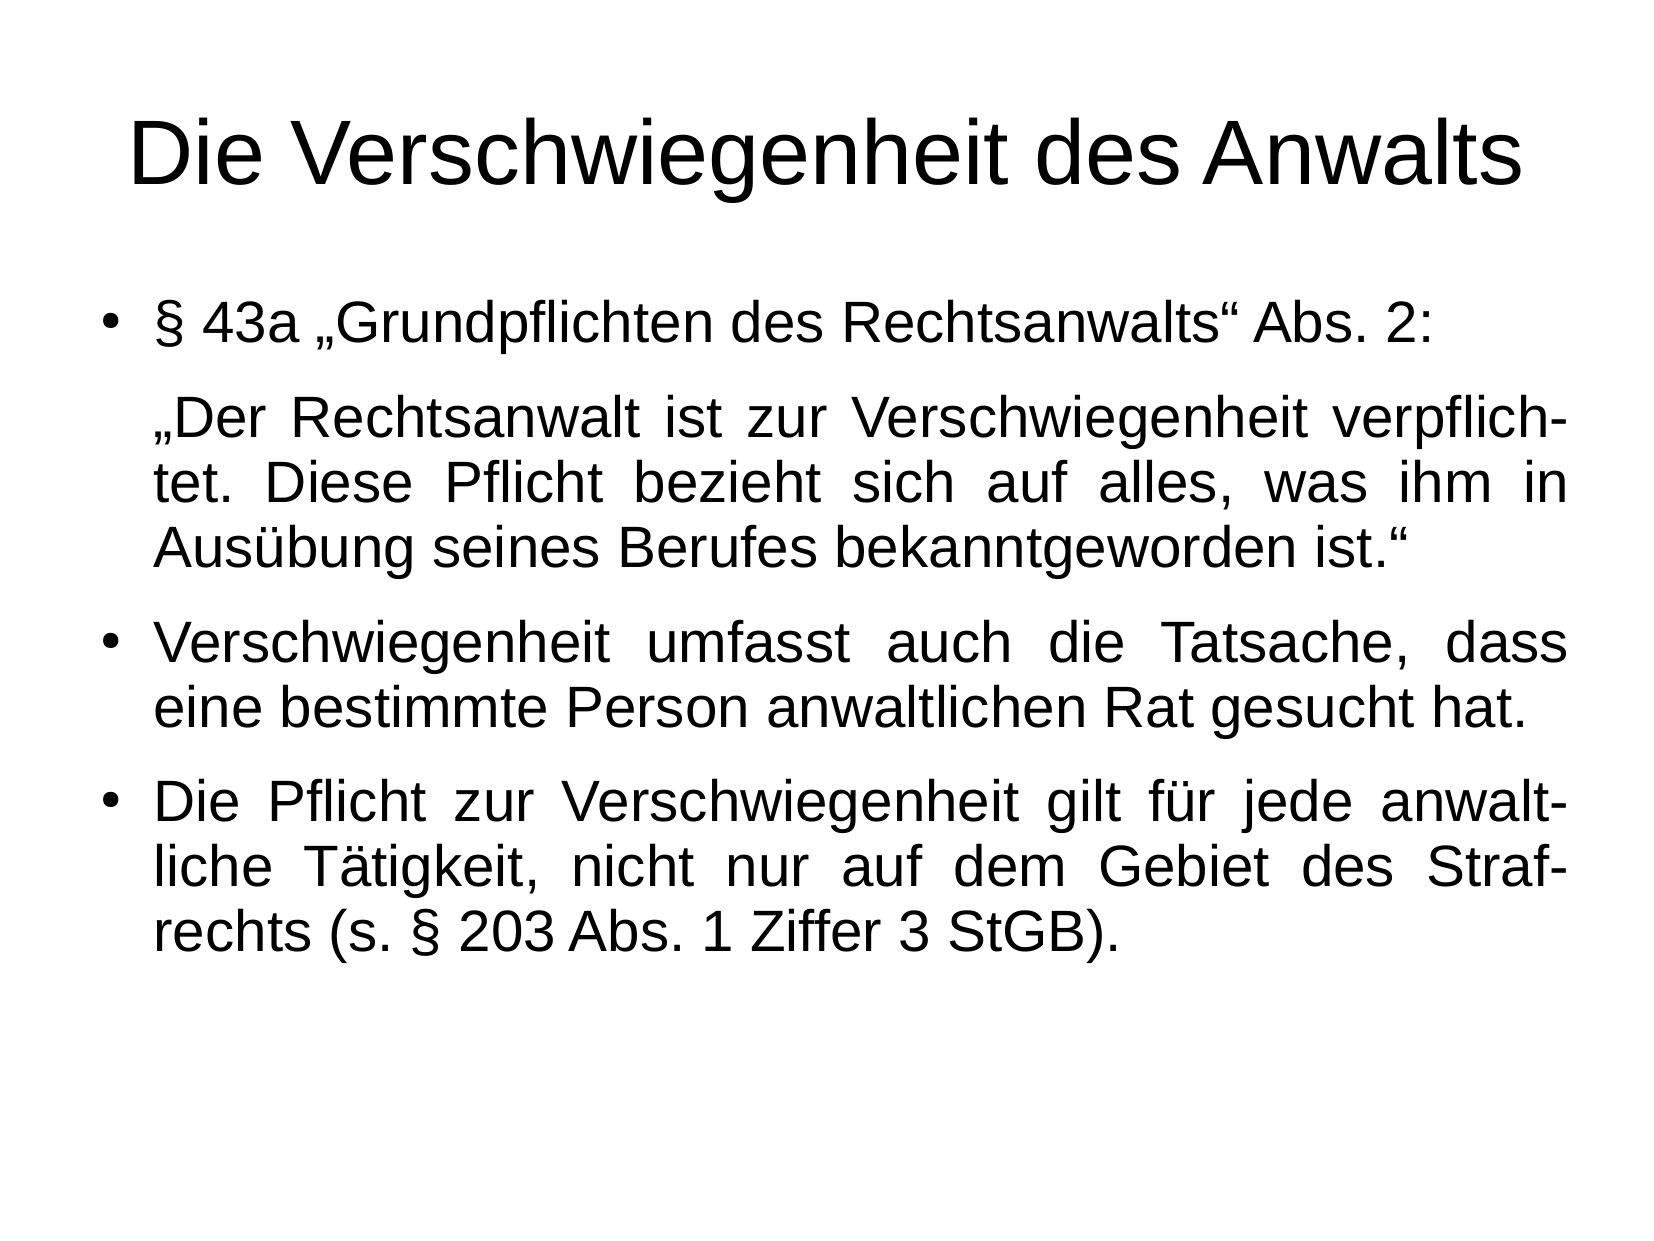

Die Verschwiegenheit des Anwalts
# § 43a „Grundpflichten des Rechtsanwalts“ Abs. 2:
„Der Rechtsanwalt ist zur Verschwiegenheit verpflich-tet. Diese Pflicht bezieht sich auf alles, was ihm in Ausübung seines Berufes bekanntgeworden ist.“
Verschwiegenheit umfasst auch die Tatsache, dass eine bestimmte Person anwaltlichen Rat gesucht hat.
Die Pflicht zur Verschwiegenheit gilt für jede anwalt-liche Tätigkeit, nicht nur auf dem Gebiet des Straf-rechts (s. § 203 Abs. 1 Ziffer 3 StGB).